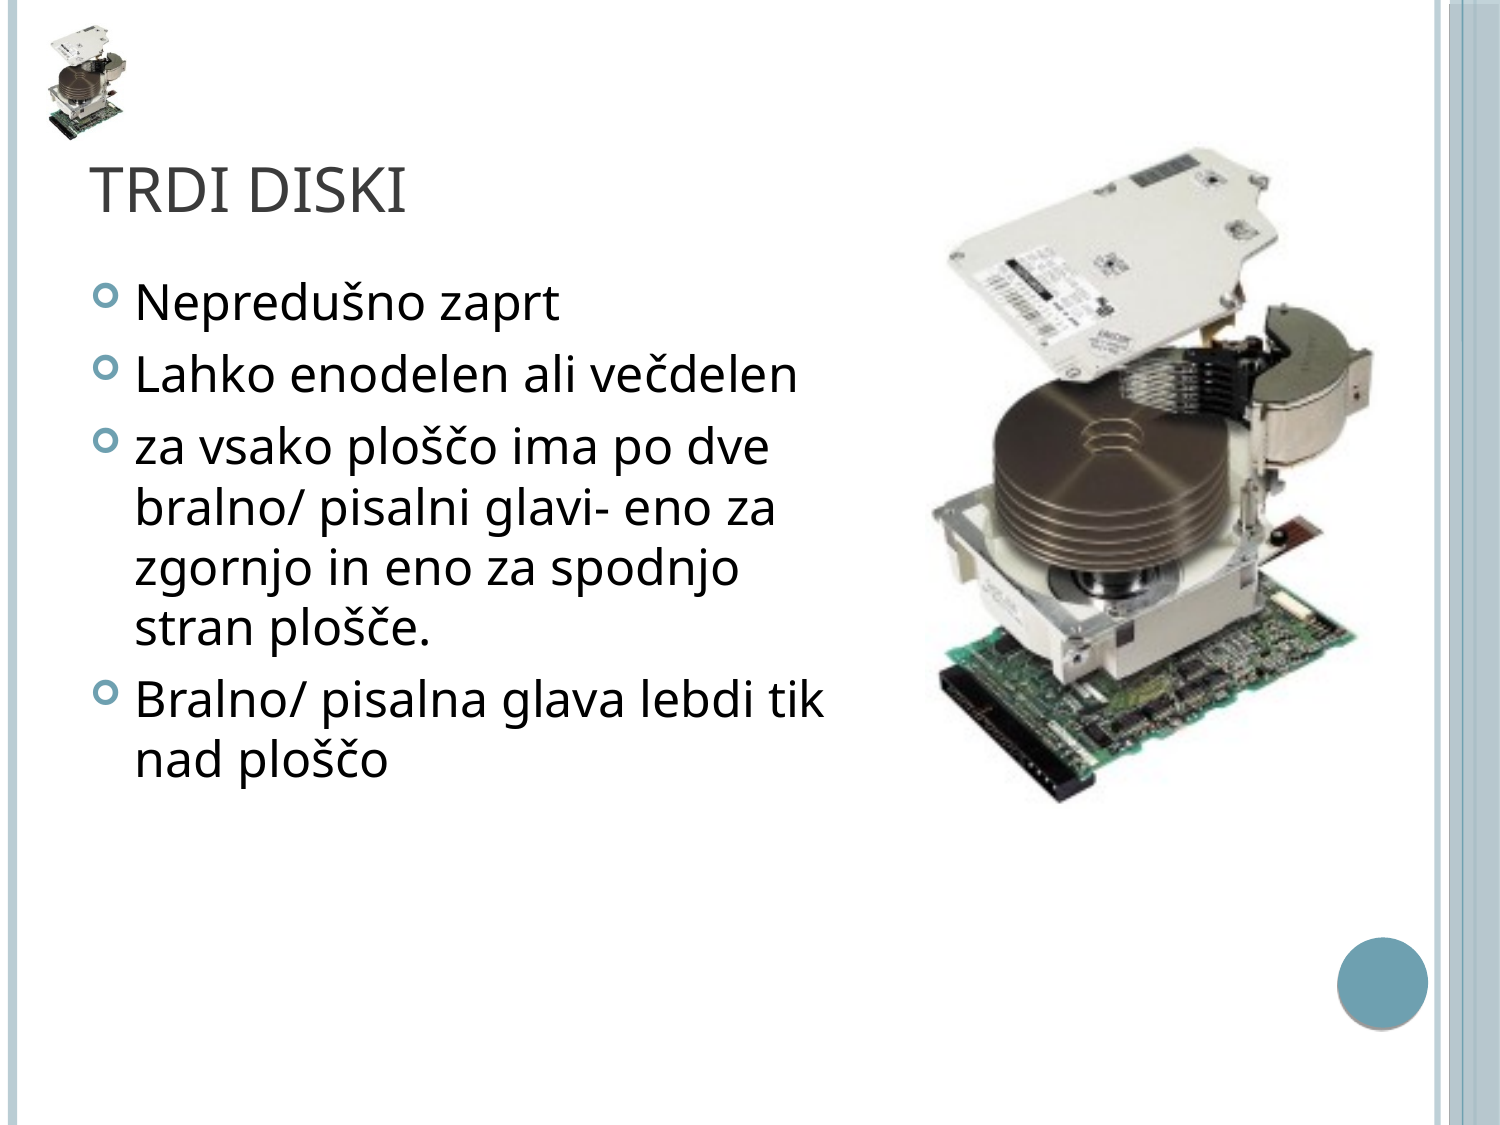

# Trdi diski
Nepredušno zaprt
Lahko enodelen ali večdelen
za vsako ploščo ima po dve bralno/ pisalni glavi- eno za zgornjo in eno za spodnjo stran plošče.
Bralno/ pisalna glava lebdi tik nad ploščo